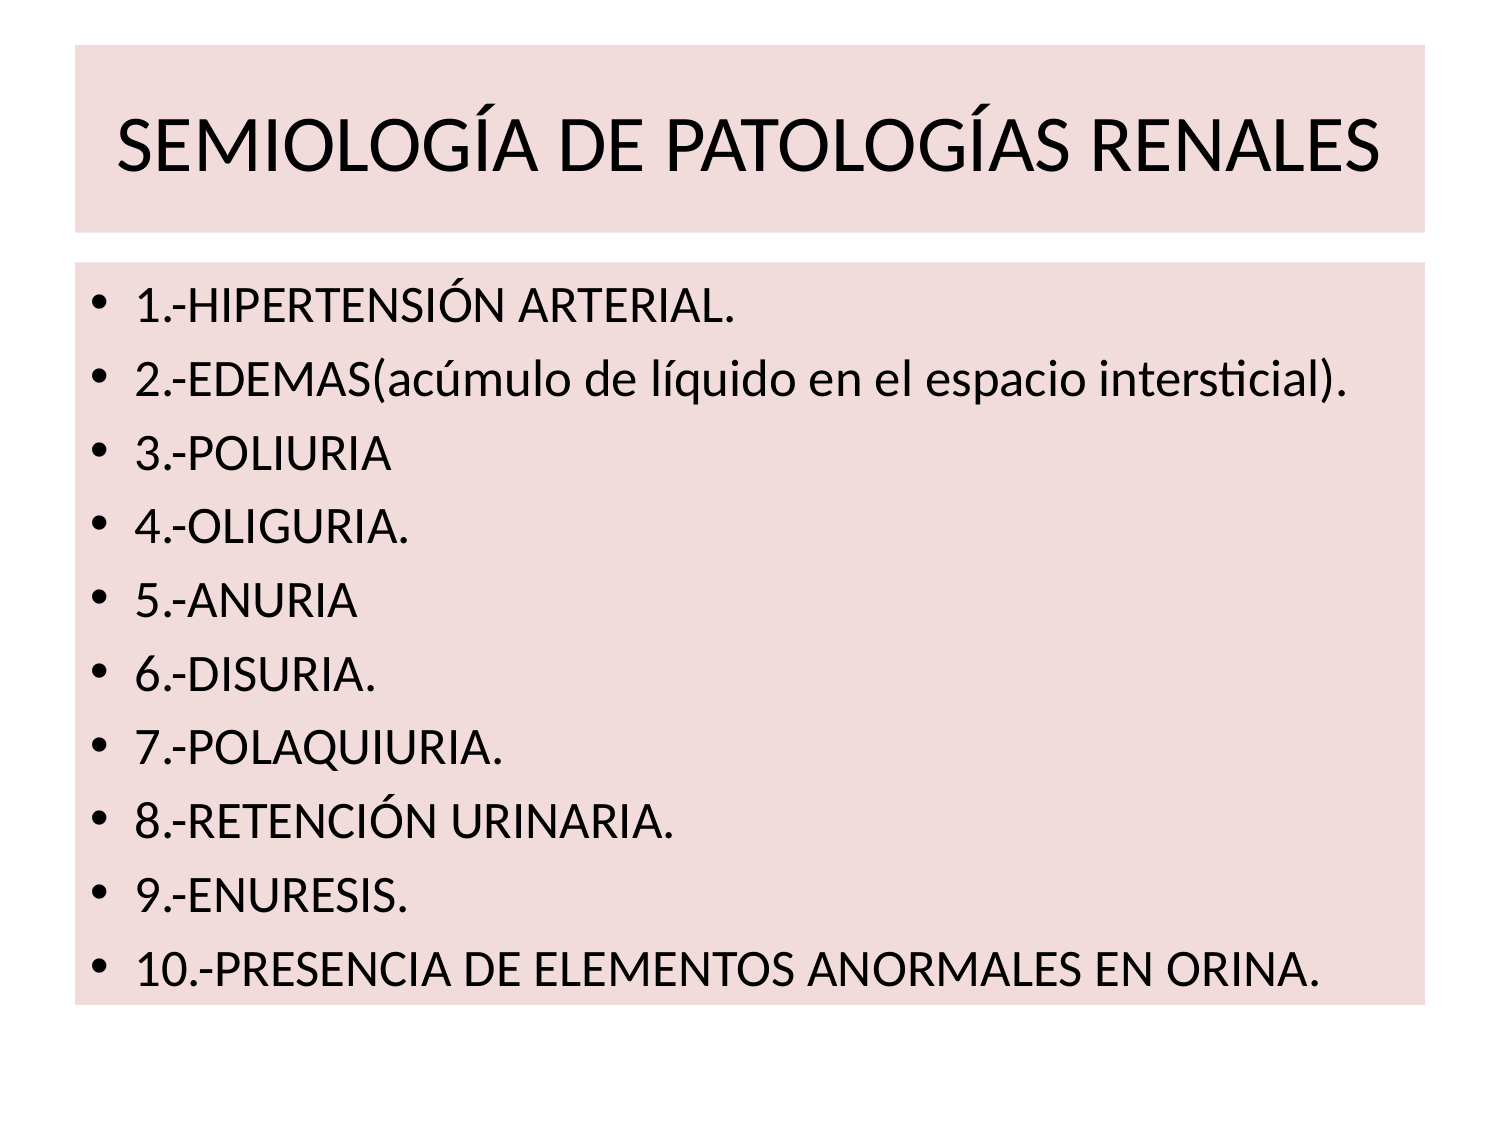

# SEMIOLOGÍA DE PATOLOGÍAS RENALES
1.-HIPERTENSIÓN ARTERIAL.
2.-EDEMAS(acúmulo de líquido en el espacio intersticial).
3.-POLIURIA
4.-OLIGURIA.
5.-ANURIA
6.-DISURIA.
7.-POLAQUIURIA.
8.-RETENCIÓN URINARIA.
9.-ENURESIS.
10.-PRESENCIA DE ELEMENTOS ANORMALES EN ORINA.